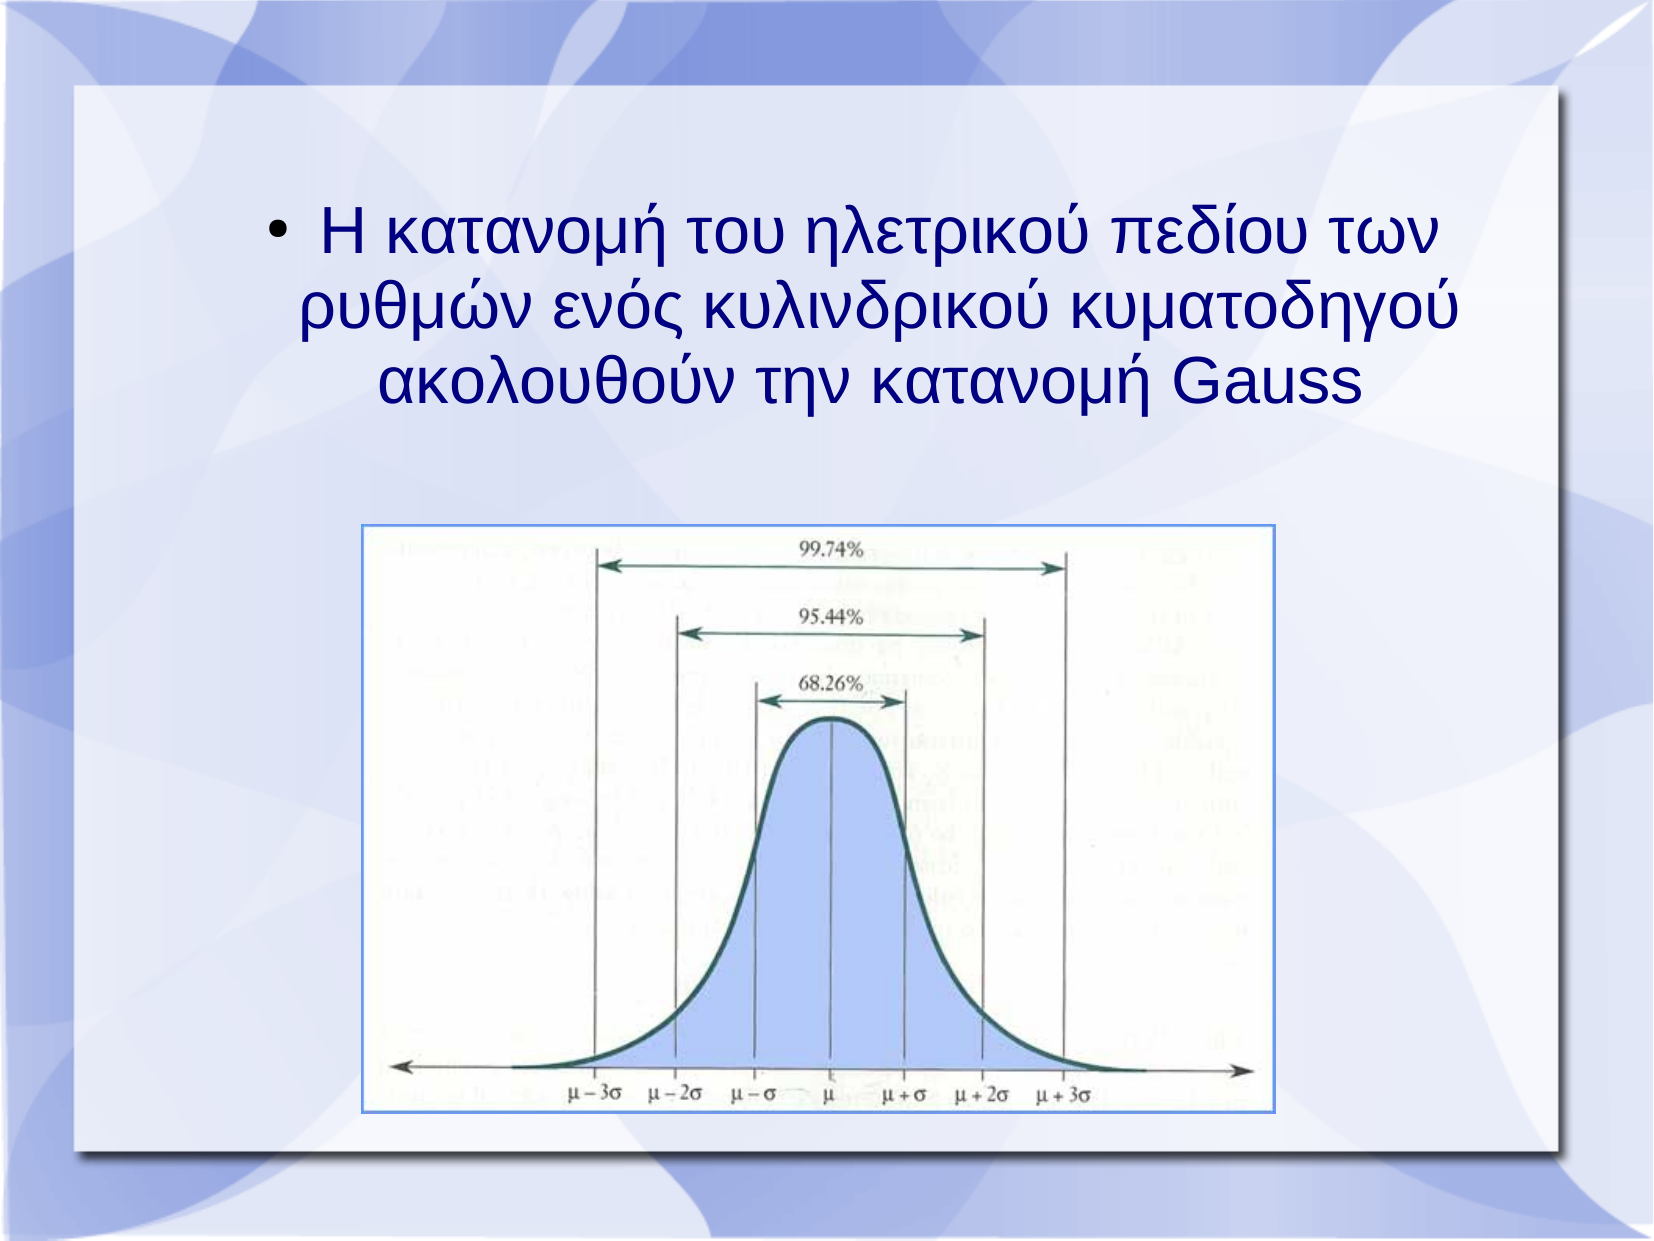

# Η κατανομή του ηλετρικού πεδίου των ρυθμών ενός κυλινδρικού κυματοδηγού ακολουθούν την κατανομή Gauss